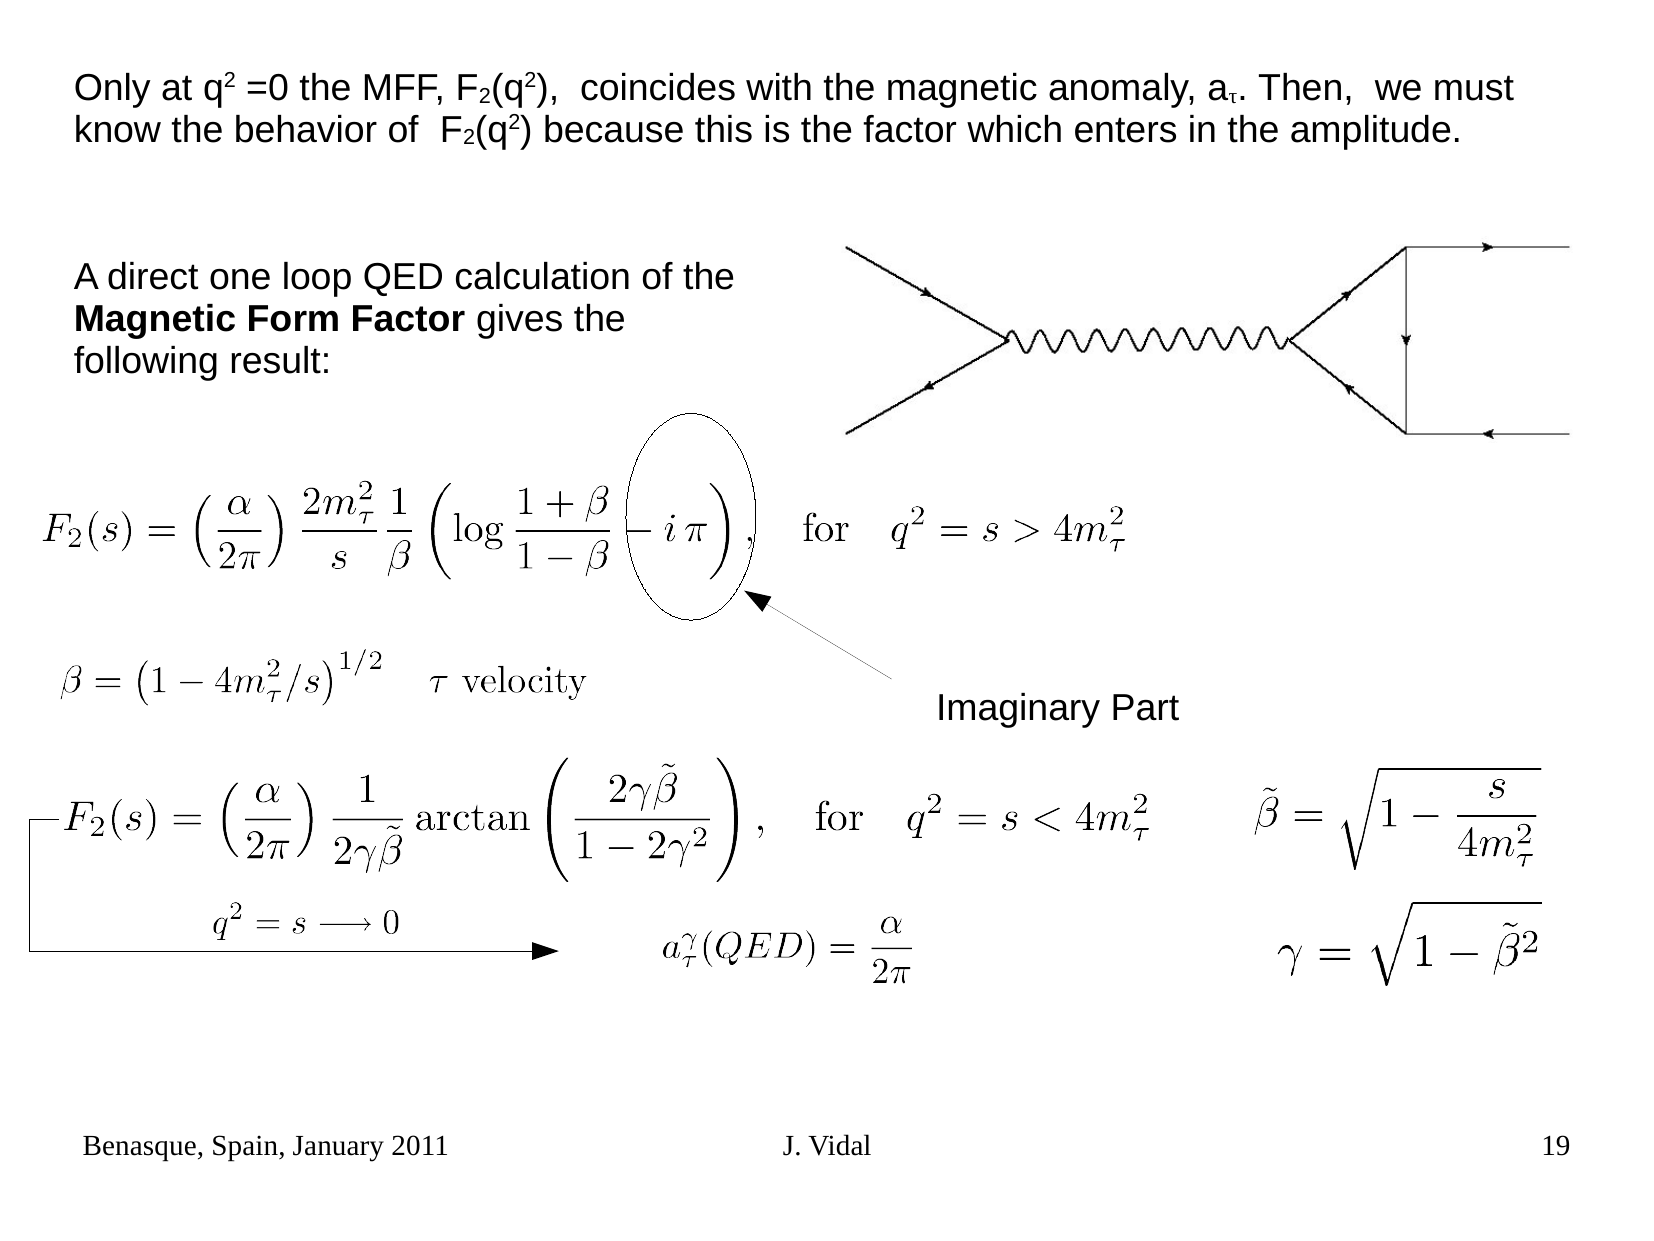

Only at q2 =0 the MFF, F2(q2), coincides with the magnetic anomaly, aτ. Then, we must know the behavior of F2(q2) because this is the factor which enters in the amplitude.
A direct one loop QED calculation of the Magnetic Form Factor gives the following result:
Imaginary Part
Benasque, Spain, January 2011
J. Vidal
19